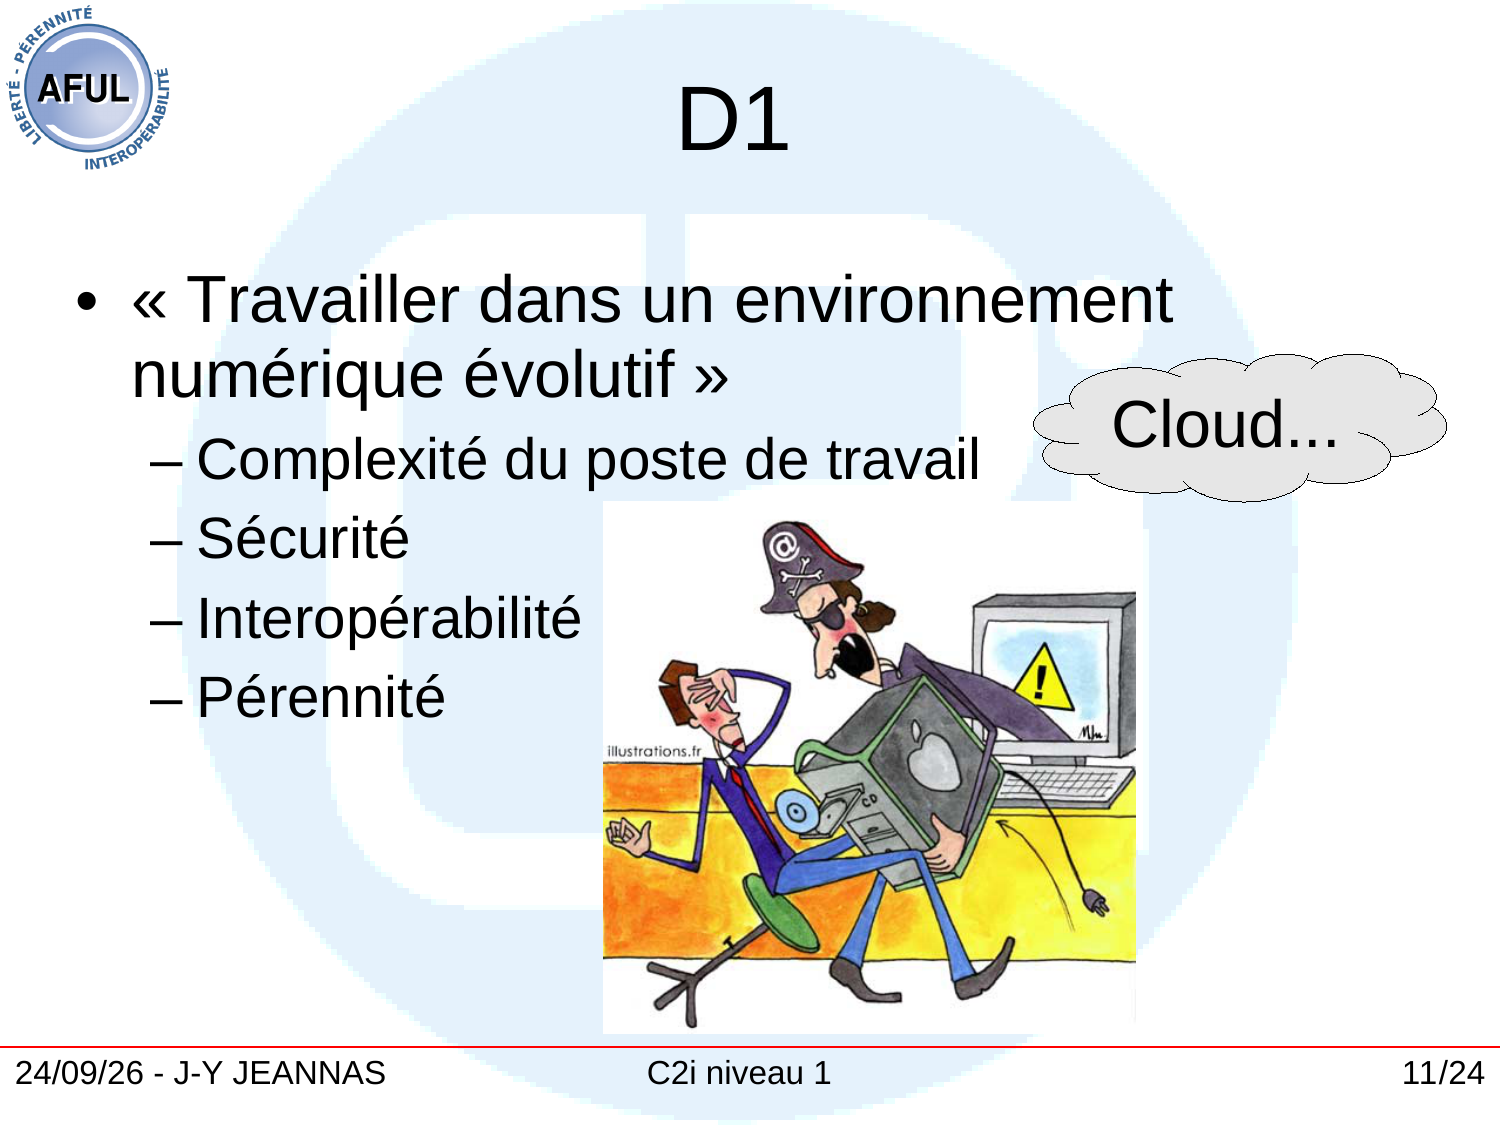

# D1
« Travailler dans un environnement numérique évolutif »
Complexité du poste de travail
Sécurité
Interopérabilité
Pérennité
Cloud...
11